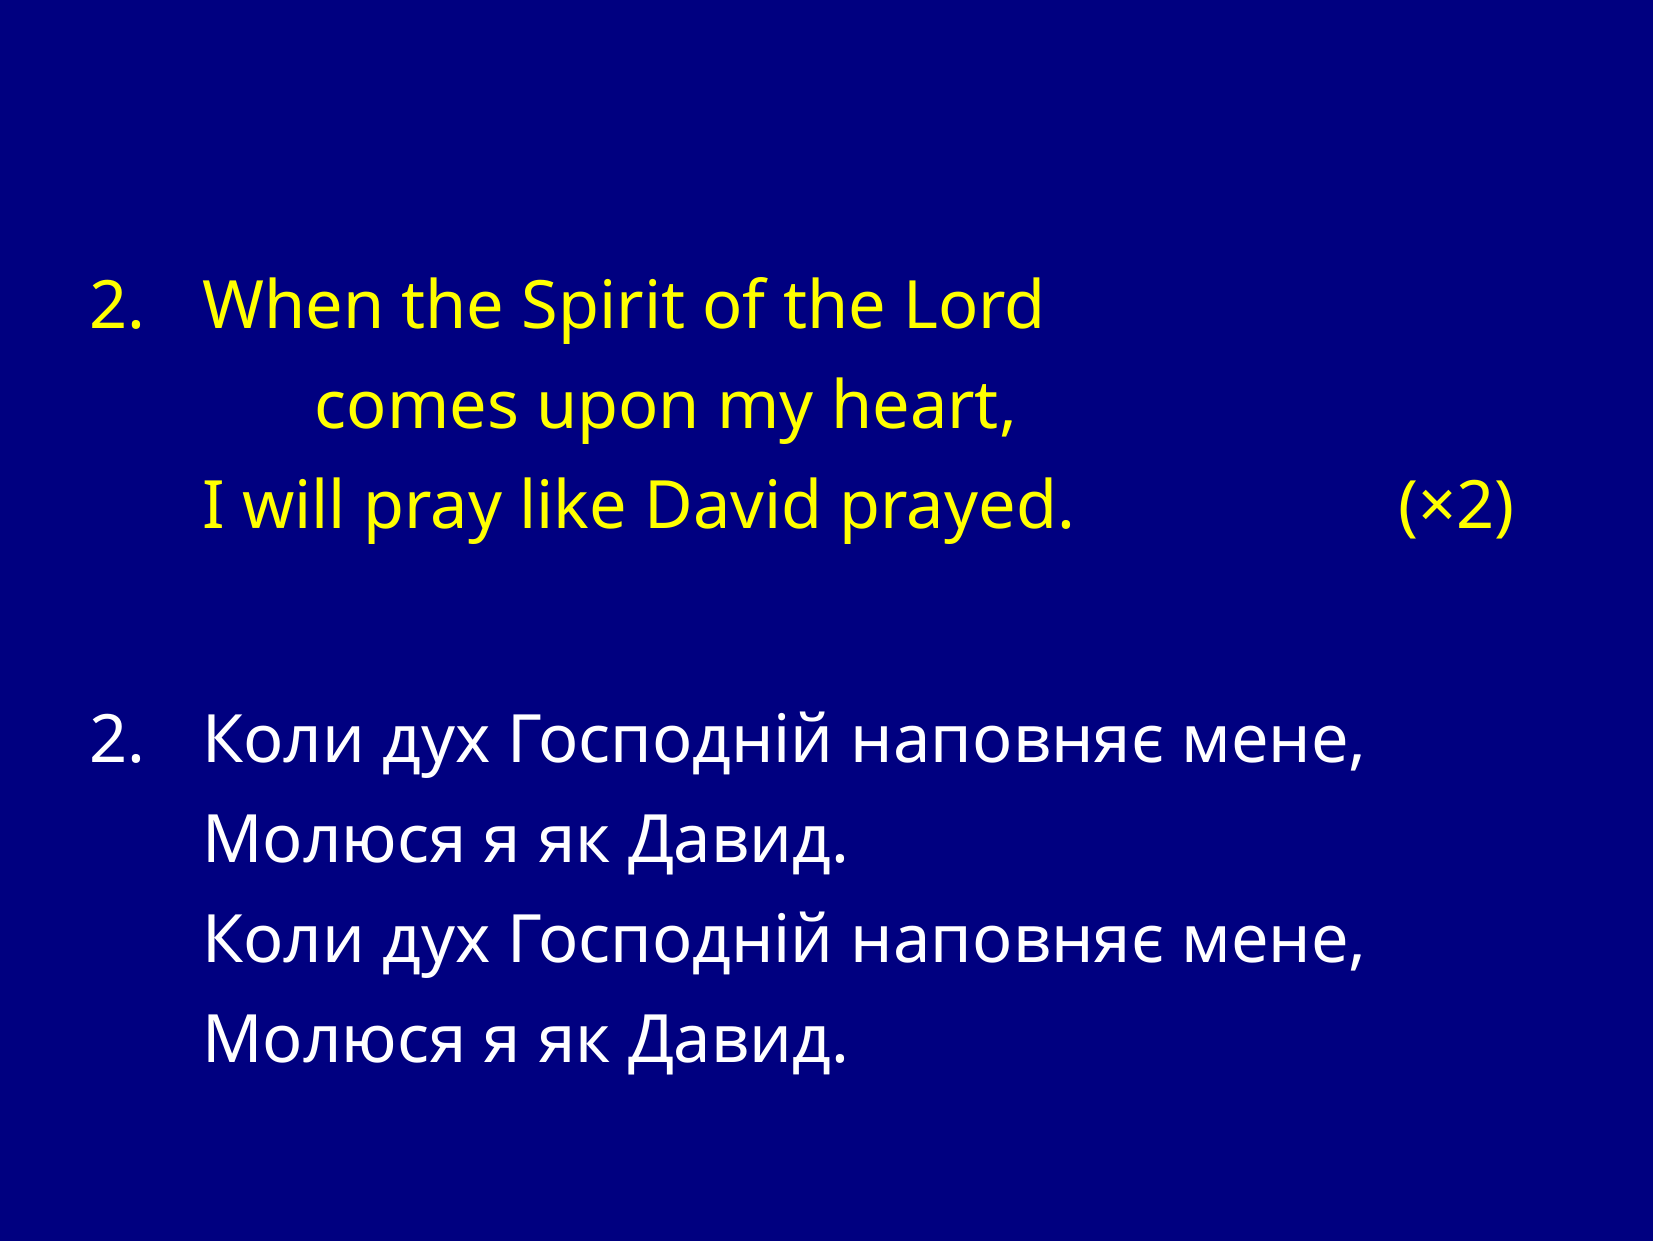

2.	When the Spirit of the Lord
		comes upon my heart,
	I will pray like David prayed.	(×2)
2.	Коли дух Господній наповняє мене,
	Молюся я як Давид.
	Коли дух Господній наповняє мене,
	Молюся я як Давид.